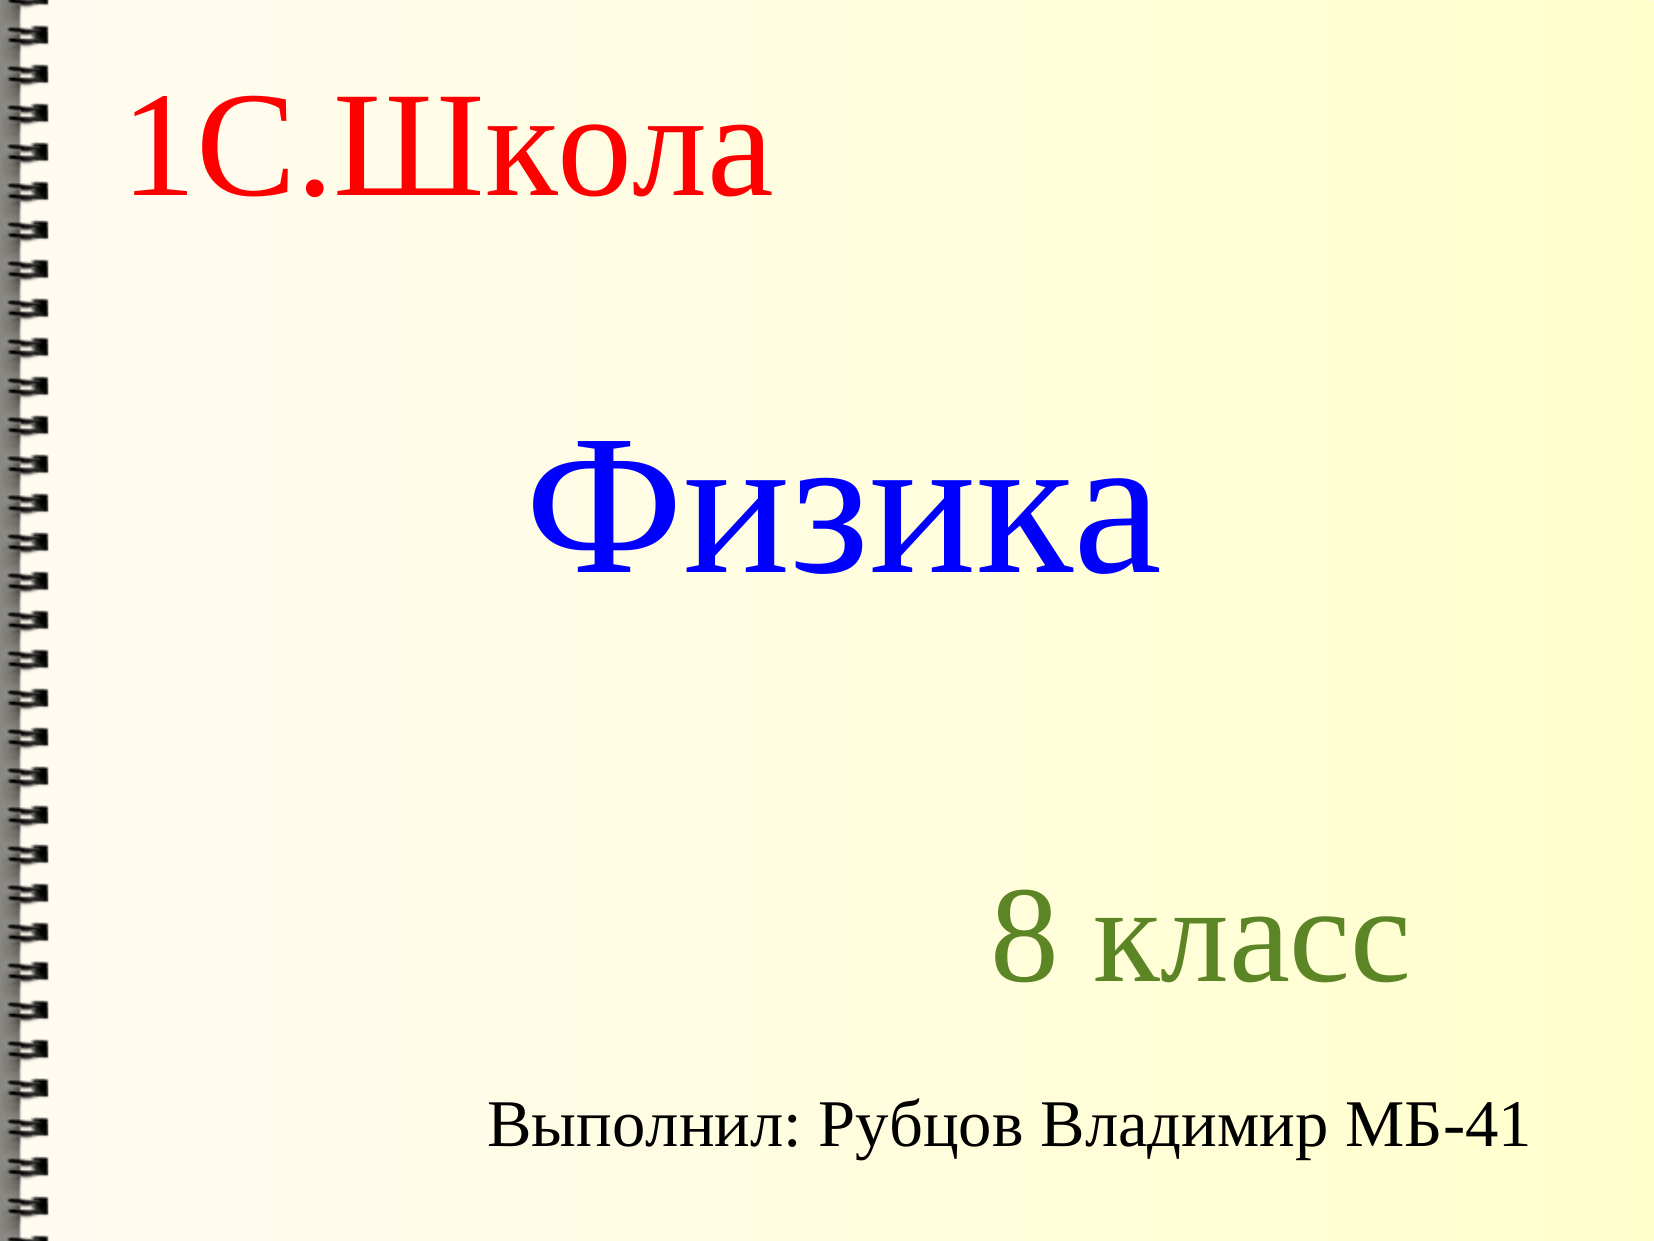

# 1С.Школа Физика 8 класс
Выполнил: Рубцов Владимир МБ-41